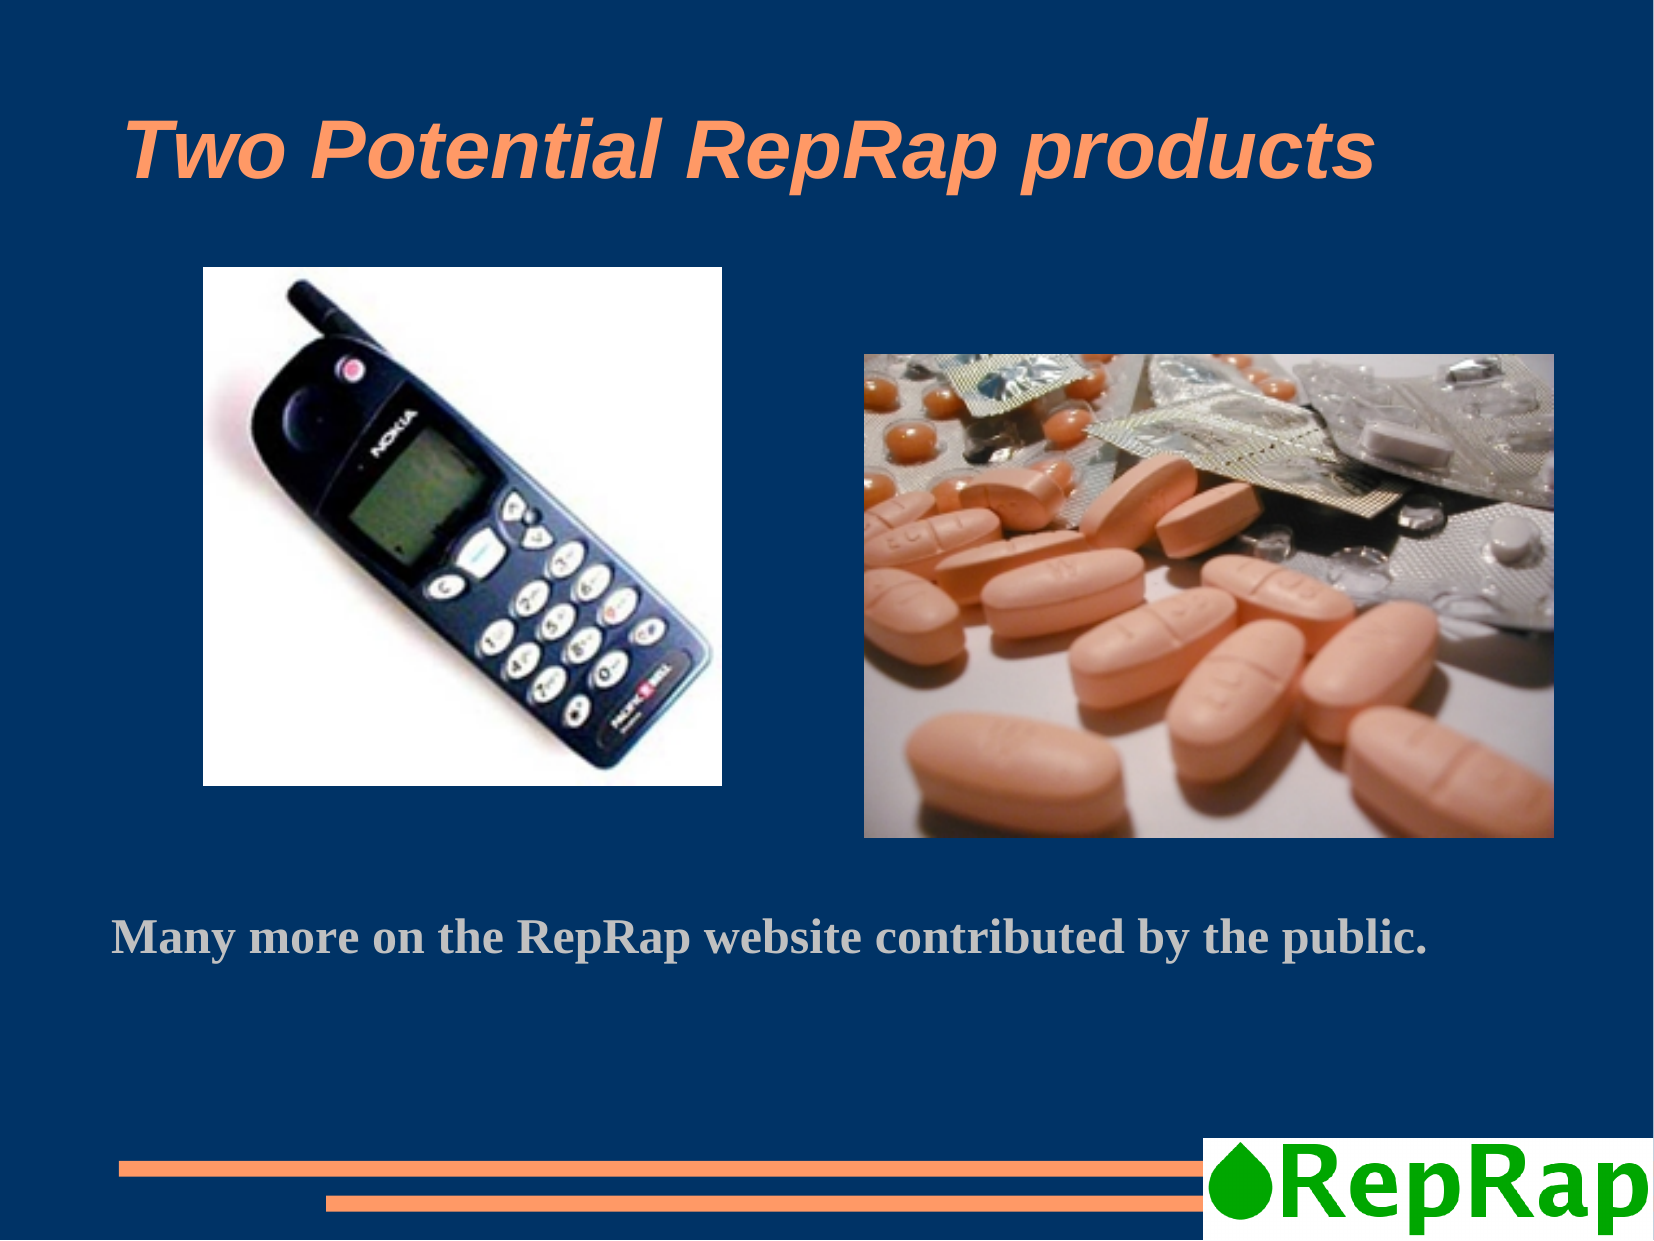

# Two Potential RepRap products
Many more on the RepRap website contributed by the public.